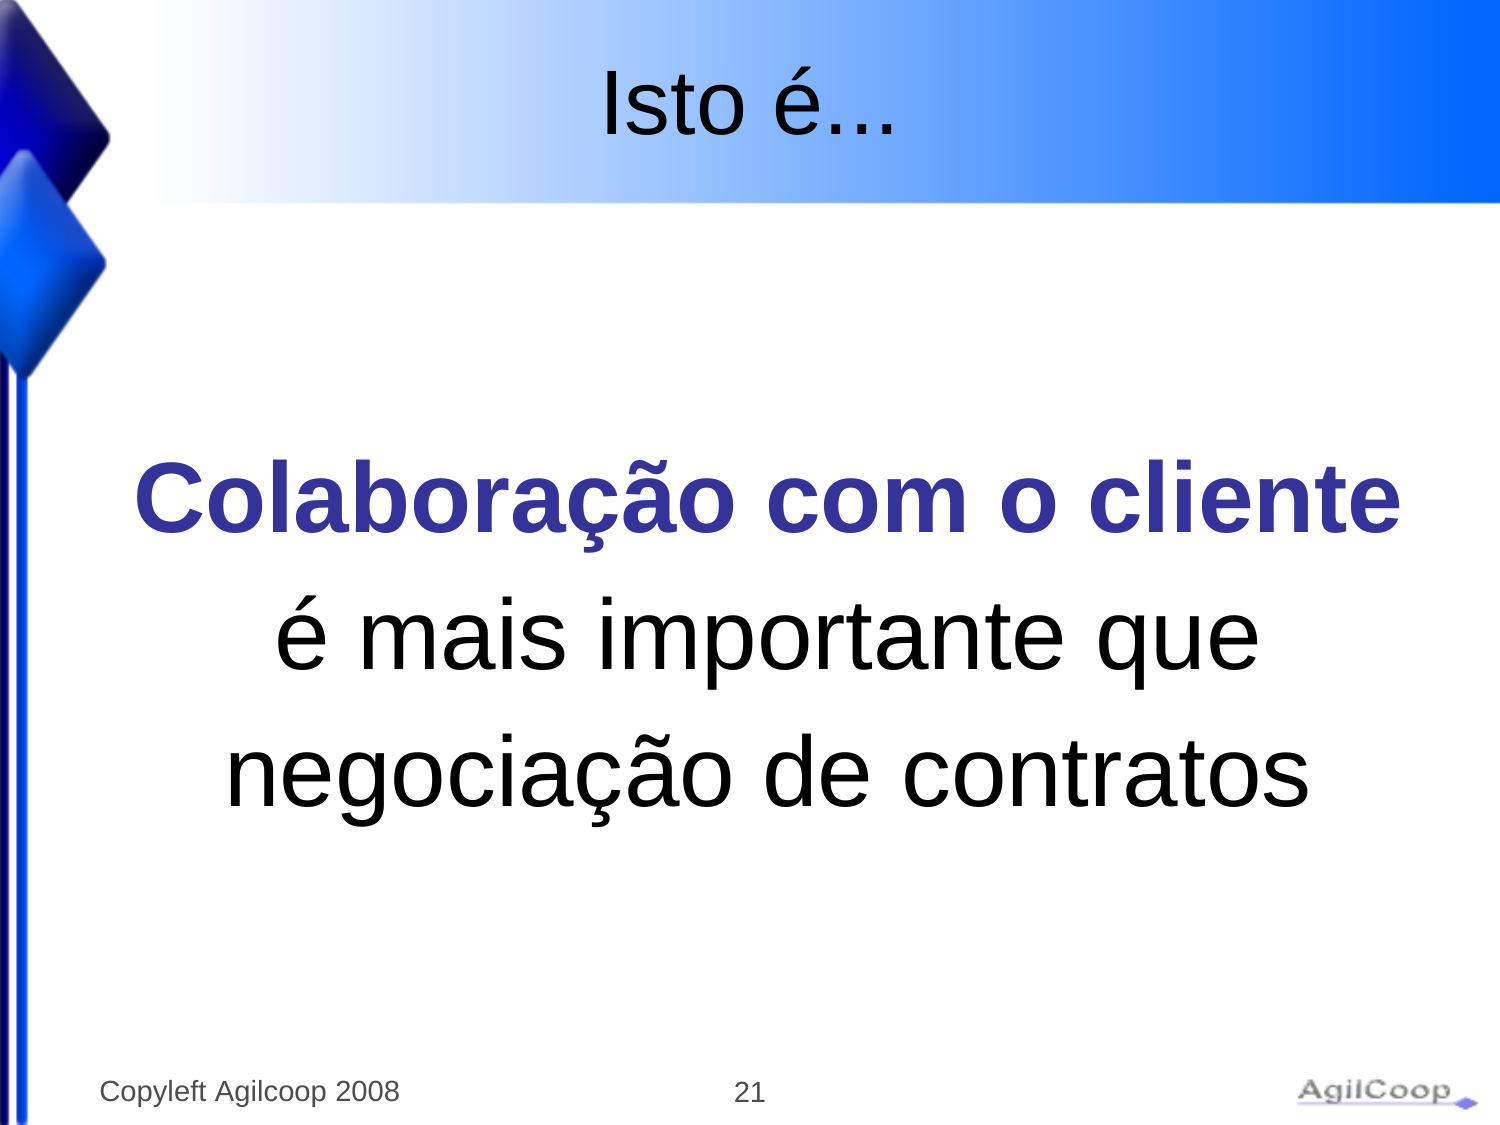

# Isto é...
Colaboração com o cliente
é mais importante que
negociação de contratos
21